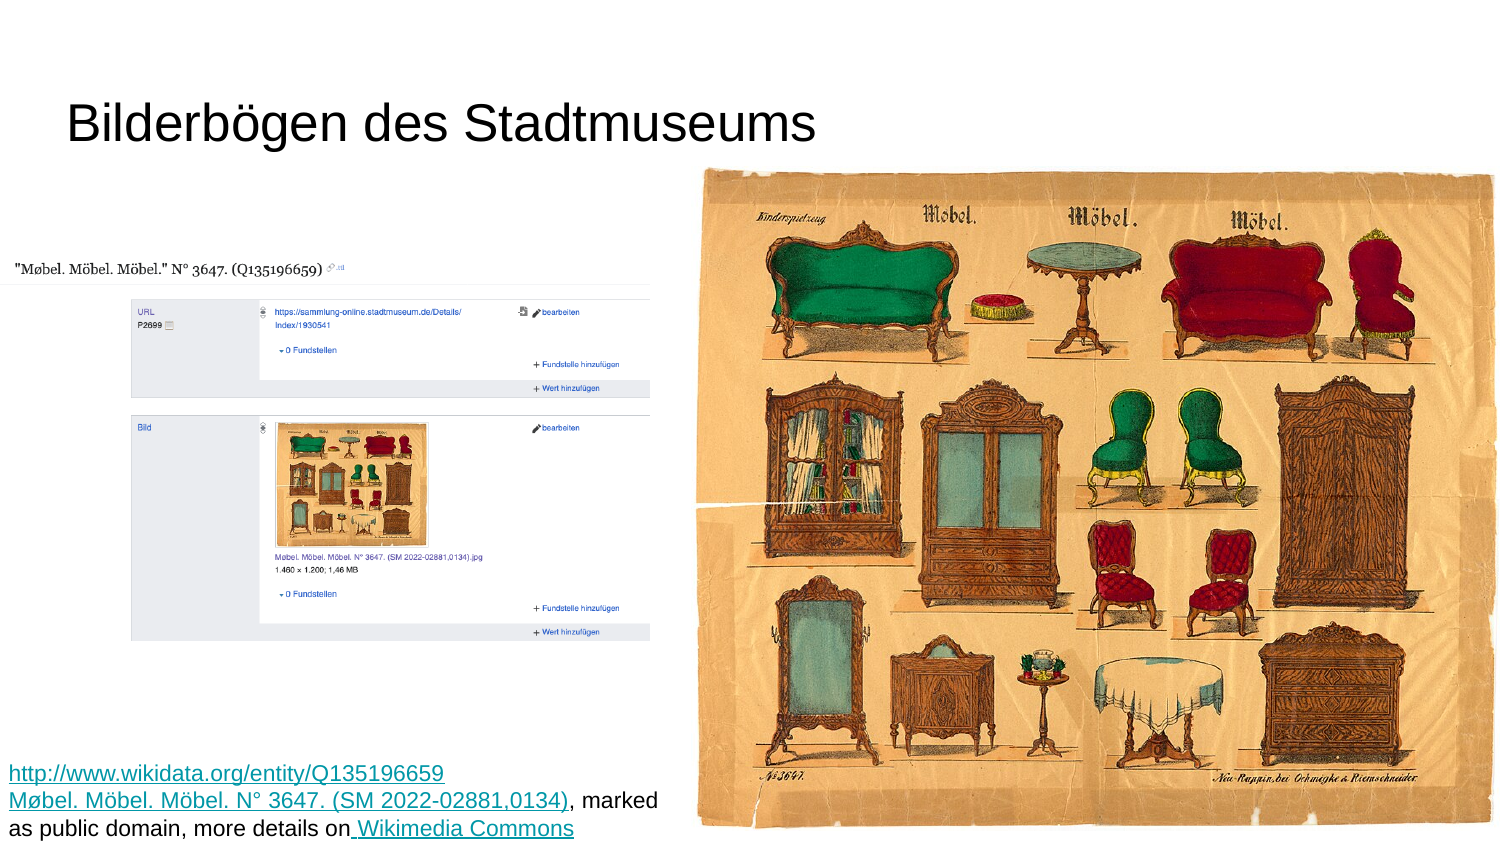

# Bilderbögen des Stadtmuseums
http://www.wikidata.org/entity/Q135196659
Møbel. Möbel. Möbel. N° 3647. (SM 2022-02881,0134), marked as public domain, more details on Wikimedia Commons